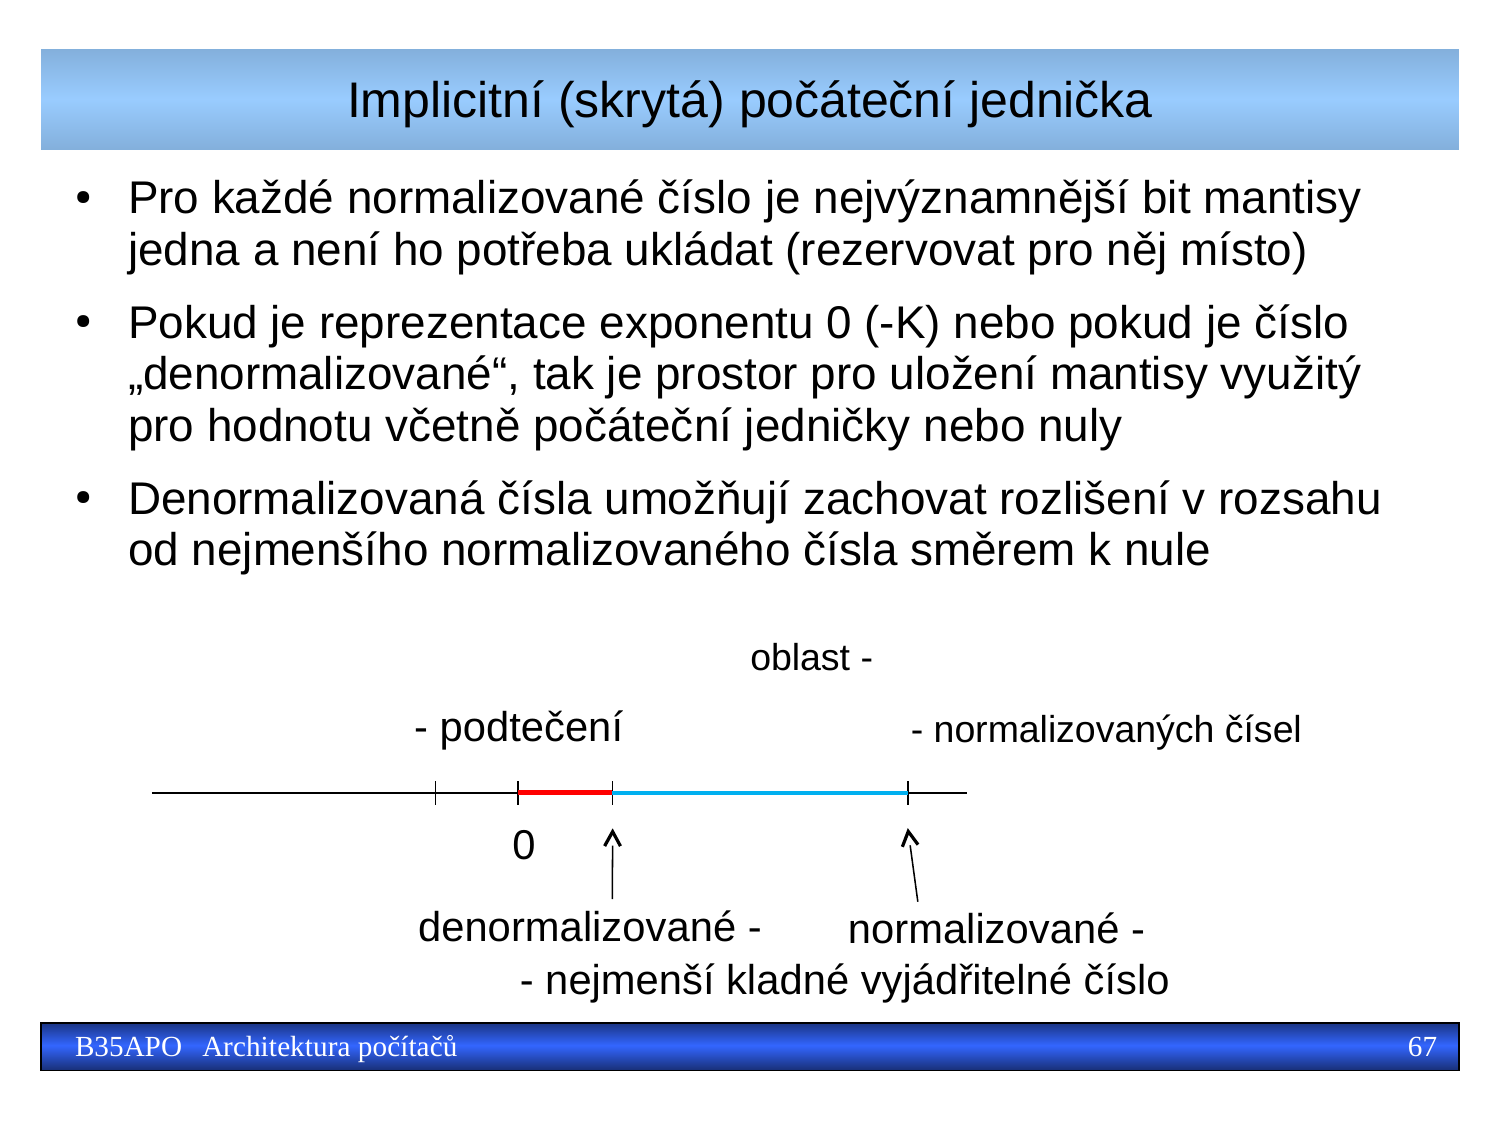

# Implicitní (skrytá) počáteční jednička
Pro každé normalizované číslo je nejvýznamnější bit mantisy jedna a není ho potřeba ukládat (rezervovat pro něj místo)
Pokud je reprezentace exponentu 0 (-K) nebo pokud je číslo „denormalizované“, tak je prostor pro uložení mantisy využitý pro hodnotu včetně počáteční jedničky nebo nuly
Denormalizovaná čísla umožňují zachovat rozlišení v rozsahu od nejmenšího normalizovaného čísla směrem k nule
oblast -
- podtečení
0
denormalizované -
normalizované -
- nejmenší kladné vyjádřitelné číslo
- normalizovaných čísel
B35APO Architektura počítačů
67